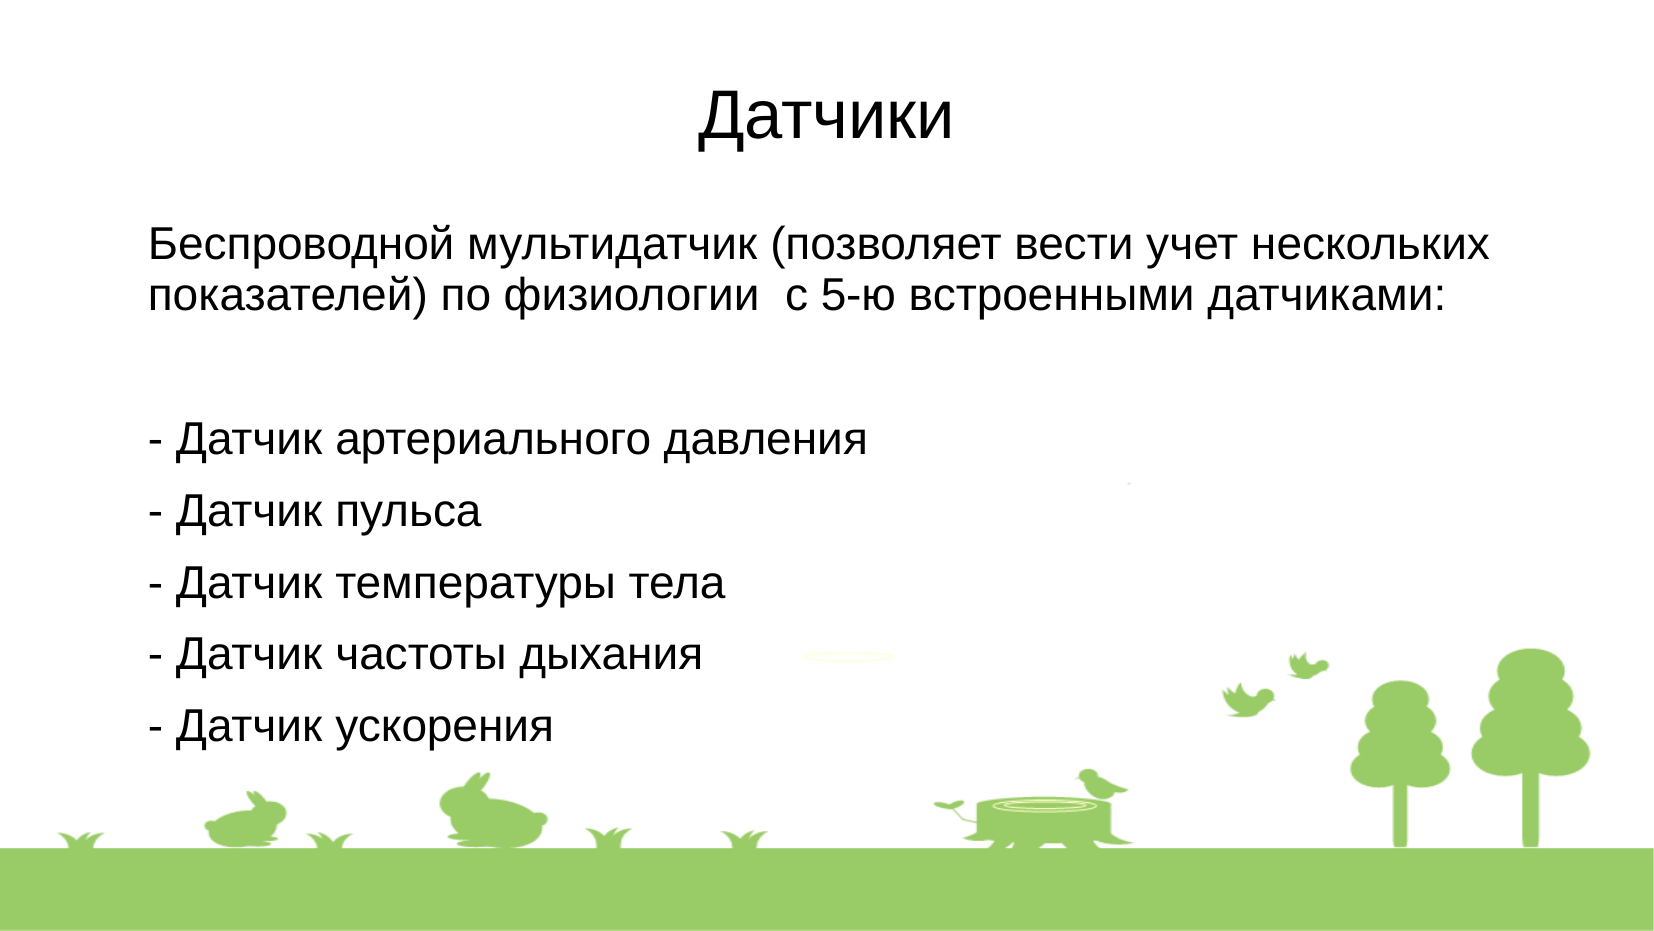

# Датчики
Беспроводной мультидатчик (позволяет вести учет нескольких показателей) по физиологии с 5-ю встроенными датчиками:
- Датчик артериального давления
- Датчик пульса
- Датчик температуры тела
- Датчик частоты дыхания
- Датчик ускорения